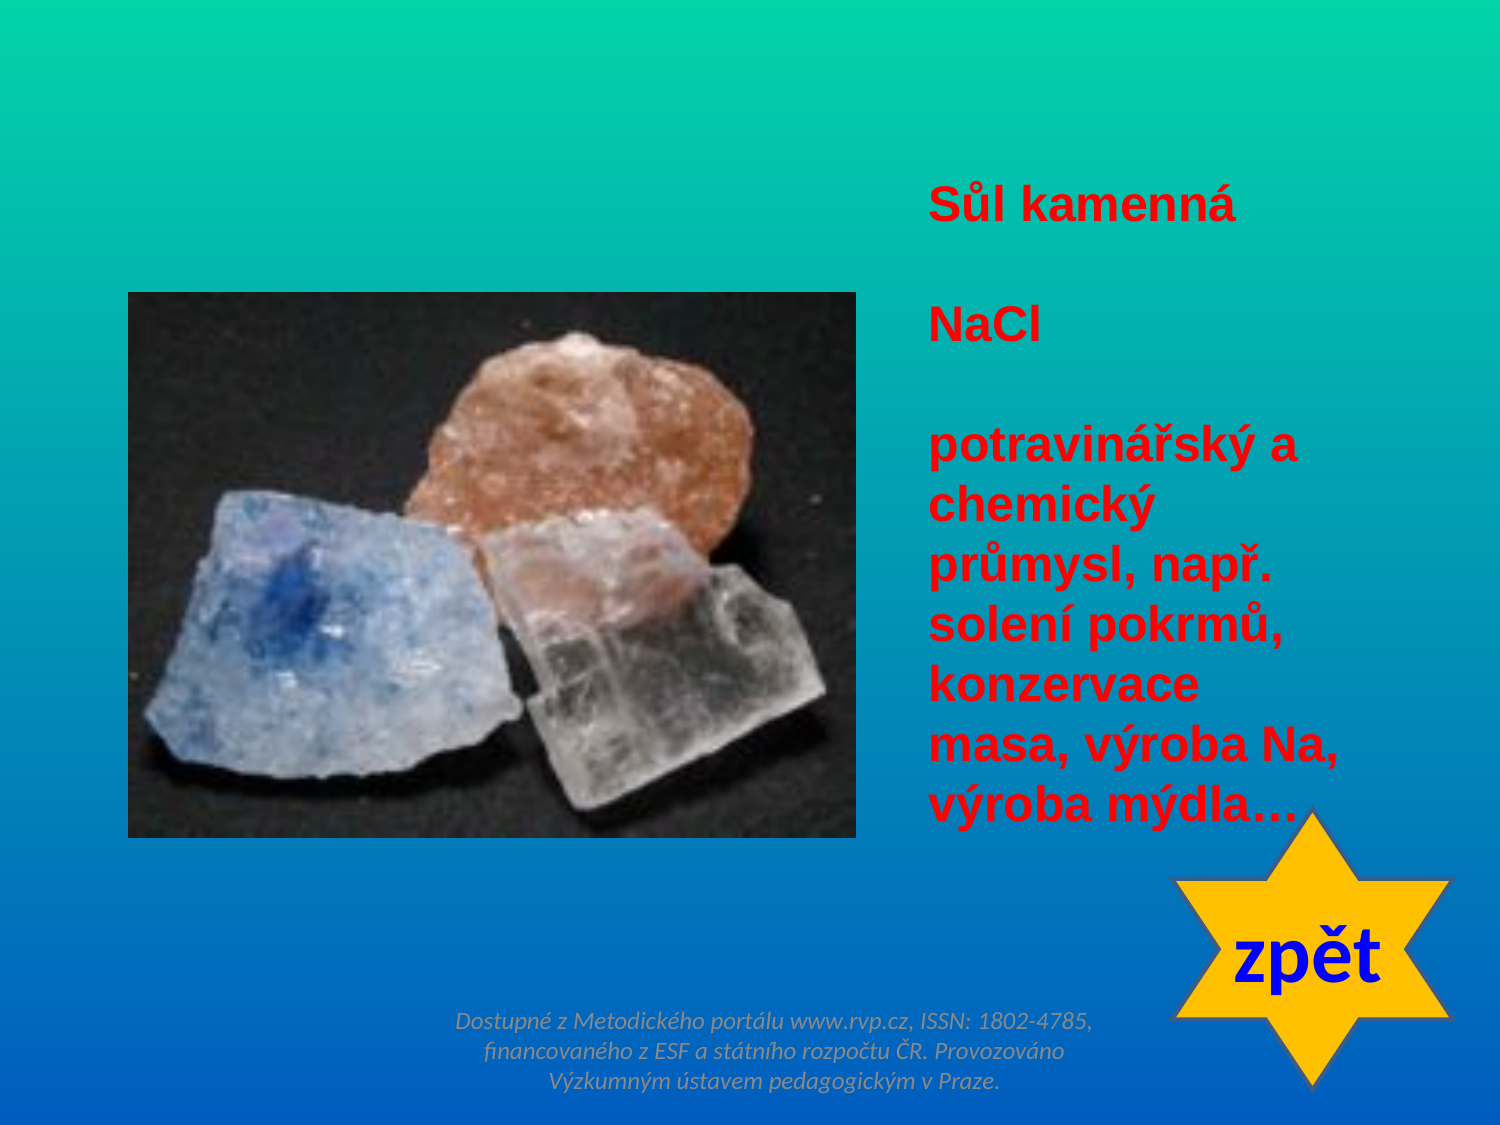

Sůl kamenná
NaCl
potravinářský a chemický průmysl, např. solení pokrmů, konzervace masa, výroba Na, výroba mýdla…
zpět
Dostupné z Metodického portálu www.rvp.cz, ISSN: 1802-4785, financovaného z ESF a státního rozpočtu ČR. Provozováno Výzkumným ústavem pedagogickým v Praze.